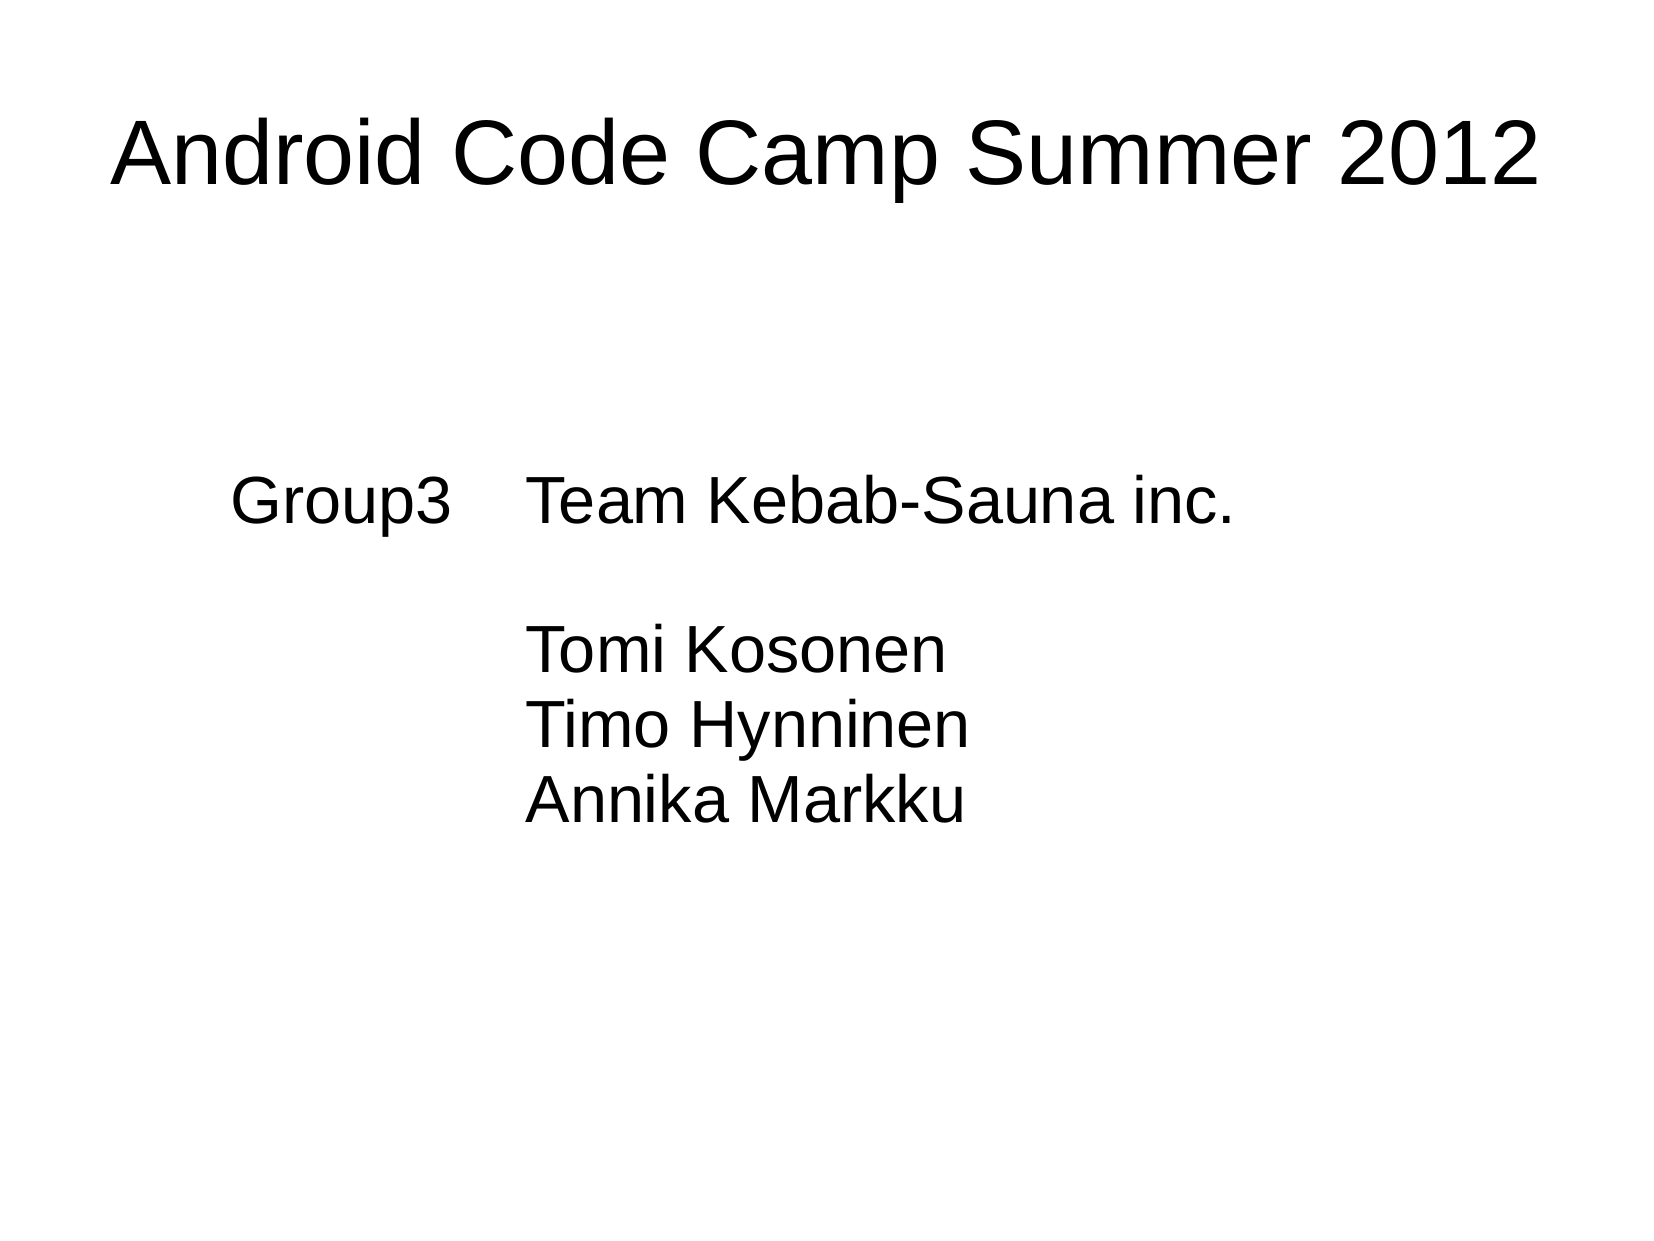

# Android Code Camp Summer 2012
		Group3 	Team Kebab-Sauna inc.
						Tomi Kosonen
						Timo Hynninen
						Annika Markku